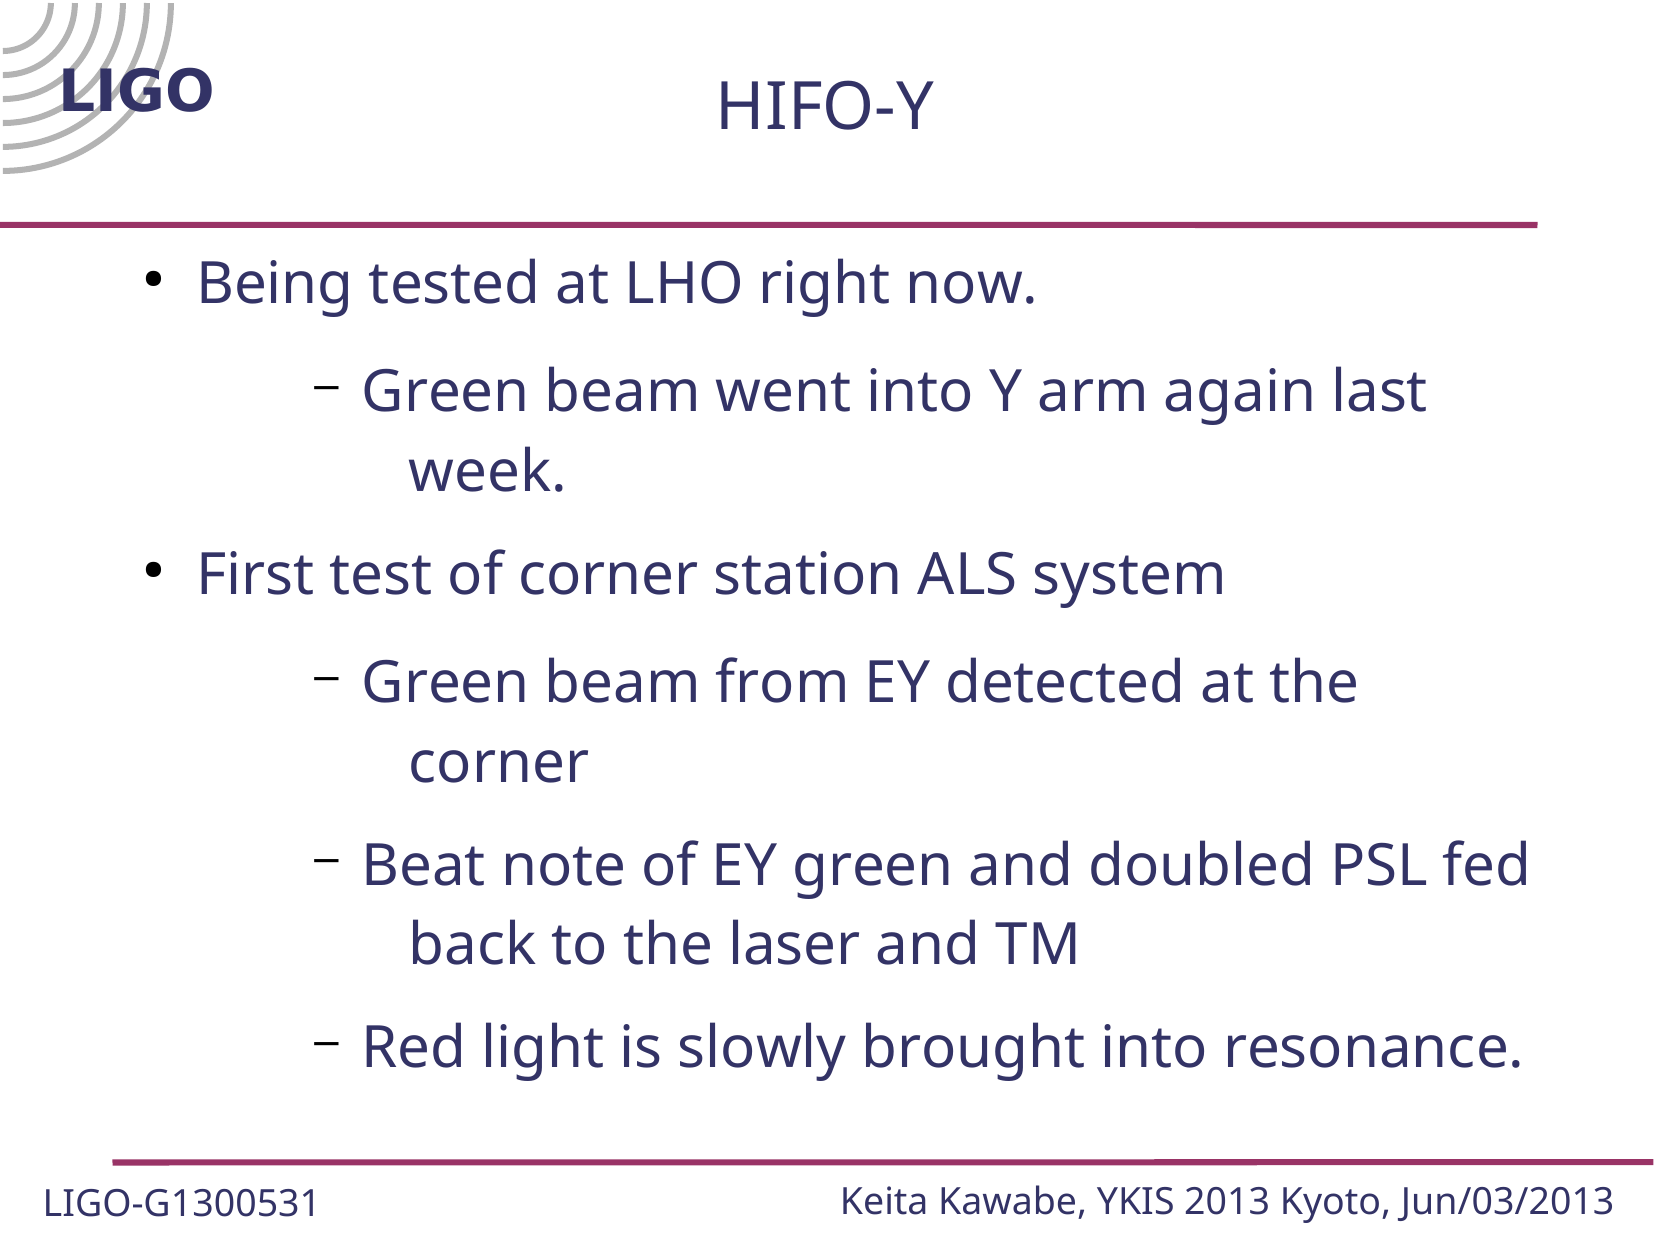

# HIFO-Y
Being tested at LHO right now.
Green beam went into Y arm again last week.
First test of corner station ALS system
Green beam from EY detected at the corner
Beat note of EY green and doubled PSL fed back to the laser and TM
Red light is slowly brought into resonance.